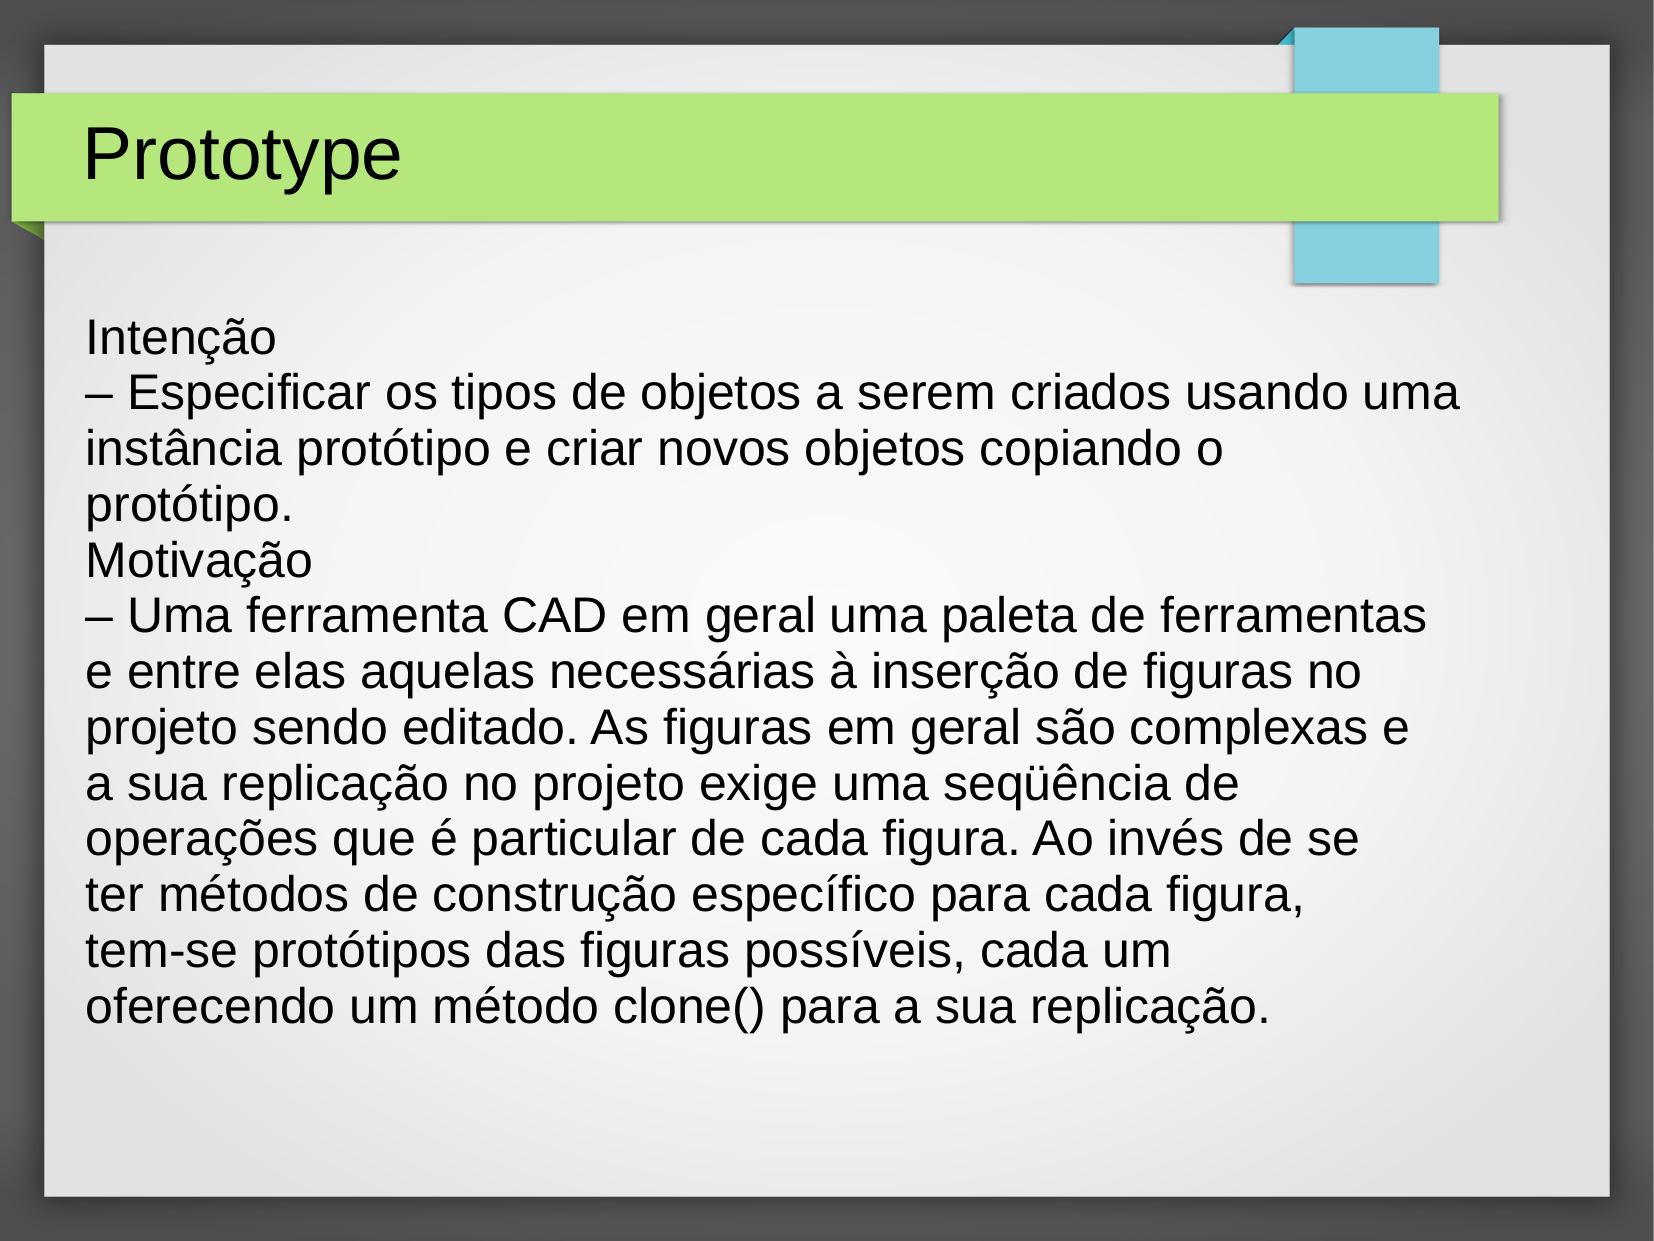

# Prototype
Intenção
– Especificar os tipos de objetos a serem criados usando uma
instância protótipo e criar novos objetos copiando o
protótipo.
Motivação
– Uma ferramenta CAD em geral uma paleta de ferramentas
e entre elas aquelas necessárias à inserção de figuras no
projeto sendo editado. As figuras em geral são complexas e
a sua replicação no projeto exige uma seqüência de
operações que é particular de cada figura. Ao invés de se
ter métodos de construção específico para cada figura,
tem-se protótipos das figuras possíveis, cada um
oferecendo um método clone() para a sua replicação.